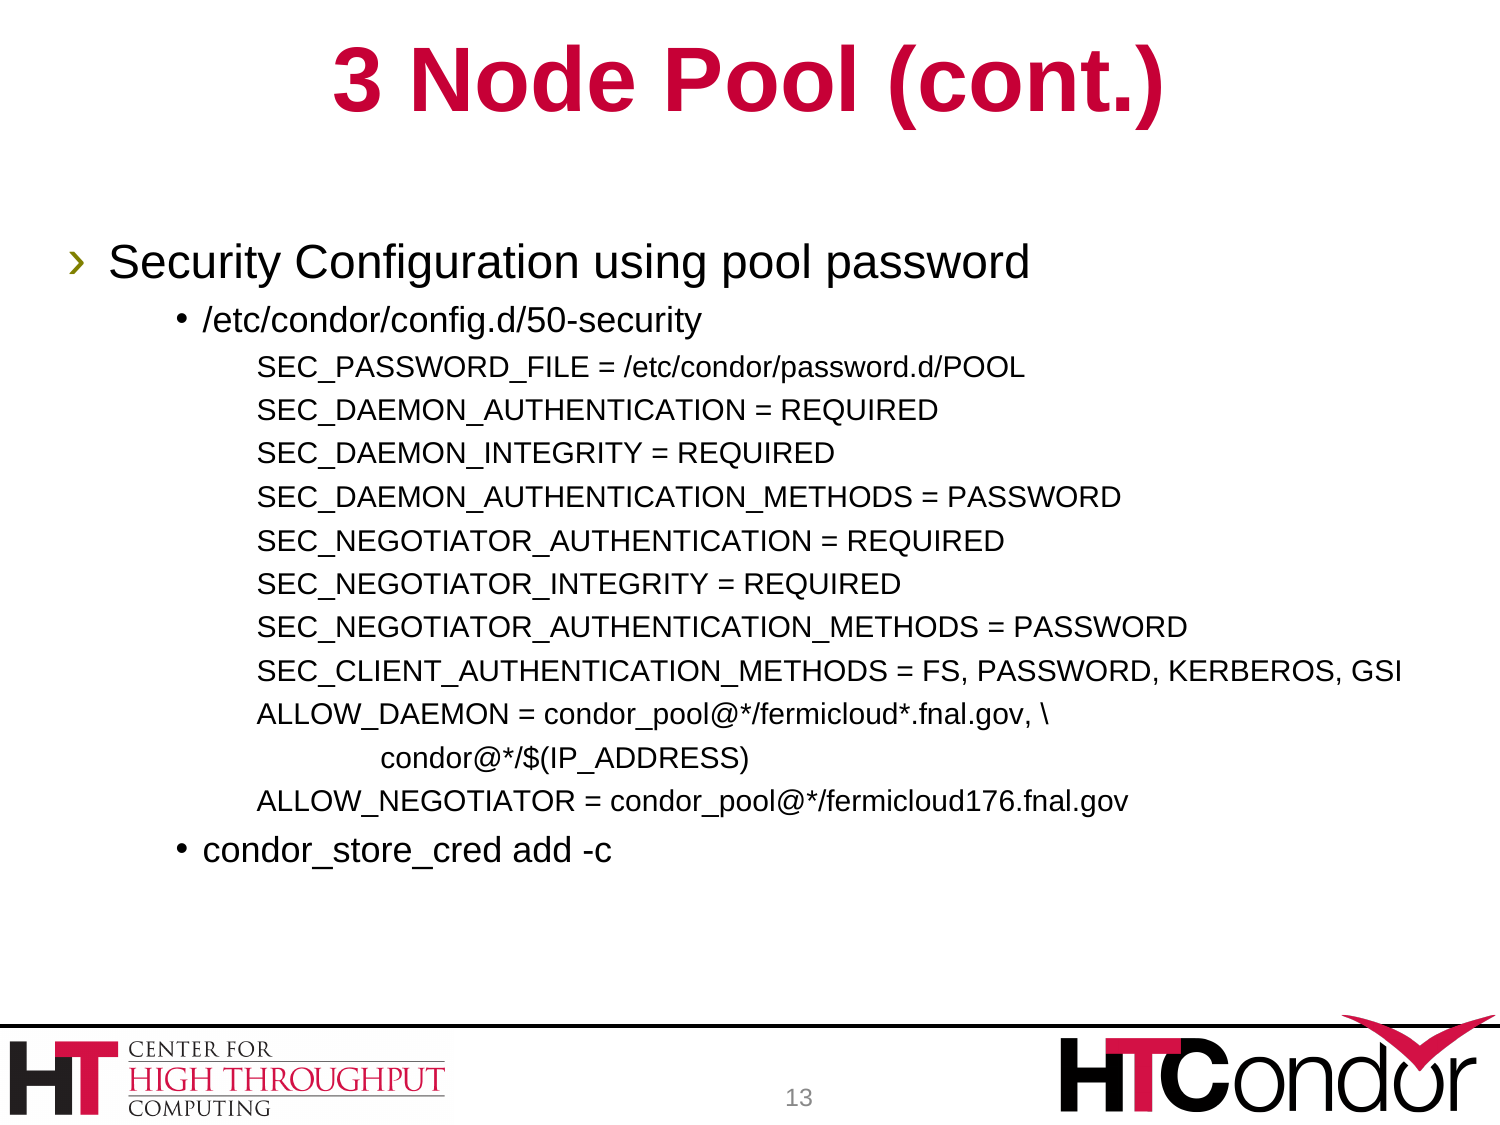

# 3 Node Pool (cont.)
Security Configuration using pool password
/etc/condor/config.d/50-security
SEC_PASSWORD_FILE = /etc/condor/password.d/POOL
SEC_DAEMON_AUTHENTICATION = REQUIRED
SEC_DAEMON_INTEGRITY = REQUIRED
SEC_DAEMON_AUTHENTICATION_METHODS = PASSWORD
SEC_NEGOTIATOR_AUTHENTICATION = REQUIRED
SEC_NEGOTIATOR_INTEGRITY = REQUIRED
SEC_NEGOTIATOR_AUTHENTICATION_METHODS = PASSWORD
SEC_CLIENT_AUTHENTICATION_METHODS = FS, PASSWORD, KERBEROS, GSI
ALLOW_DAEMON = condor_pool@*/fermicloud*.fnal.gov, \
 condor@*/$(IP_ADDRESS)
ALLOW_NEGOTIATOR = condor_pool@*/fermicloud176.fnal.gov
condor_store_cred add -c